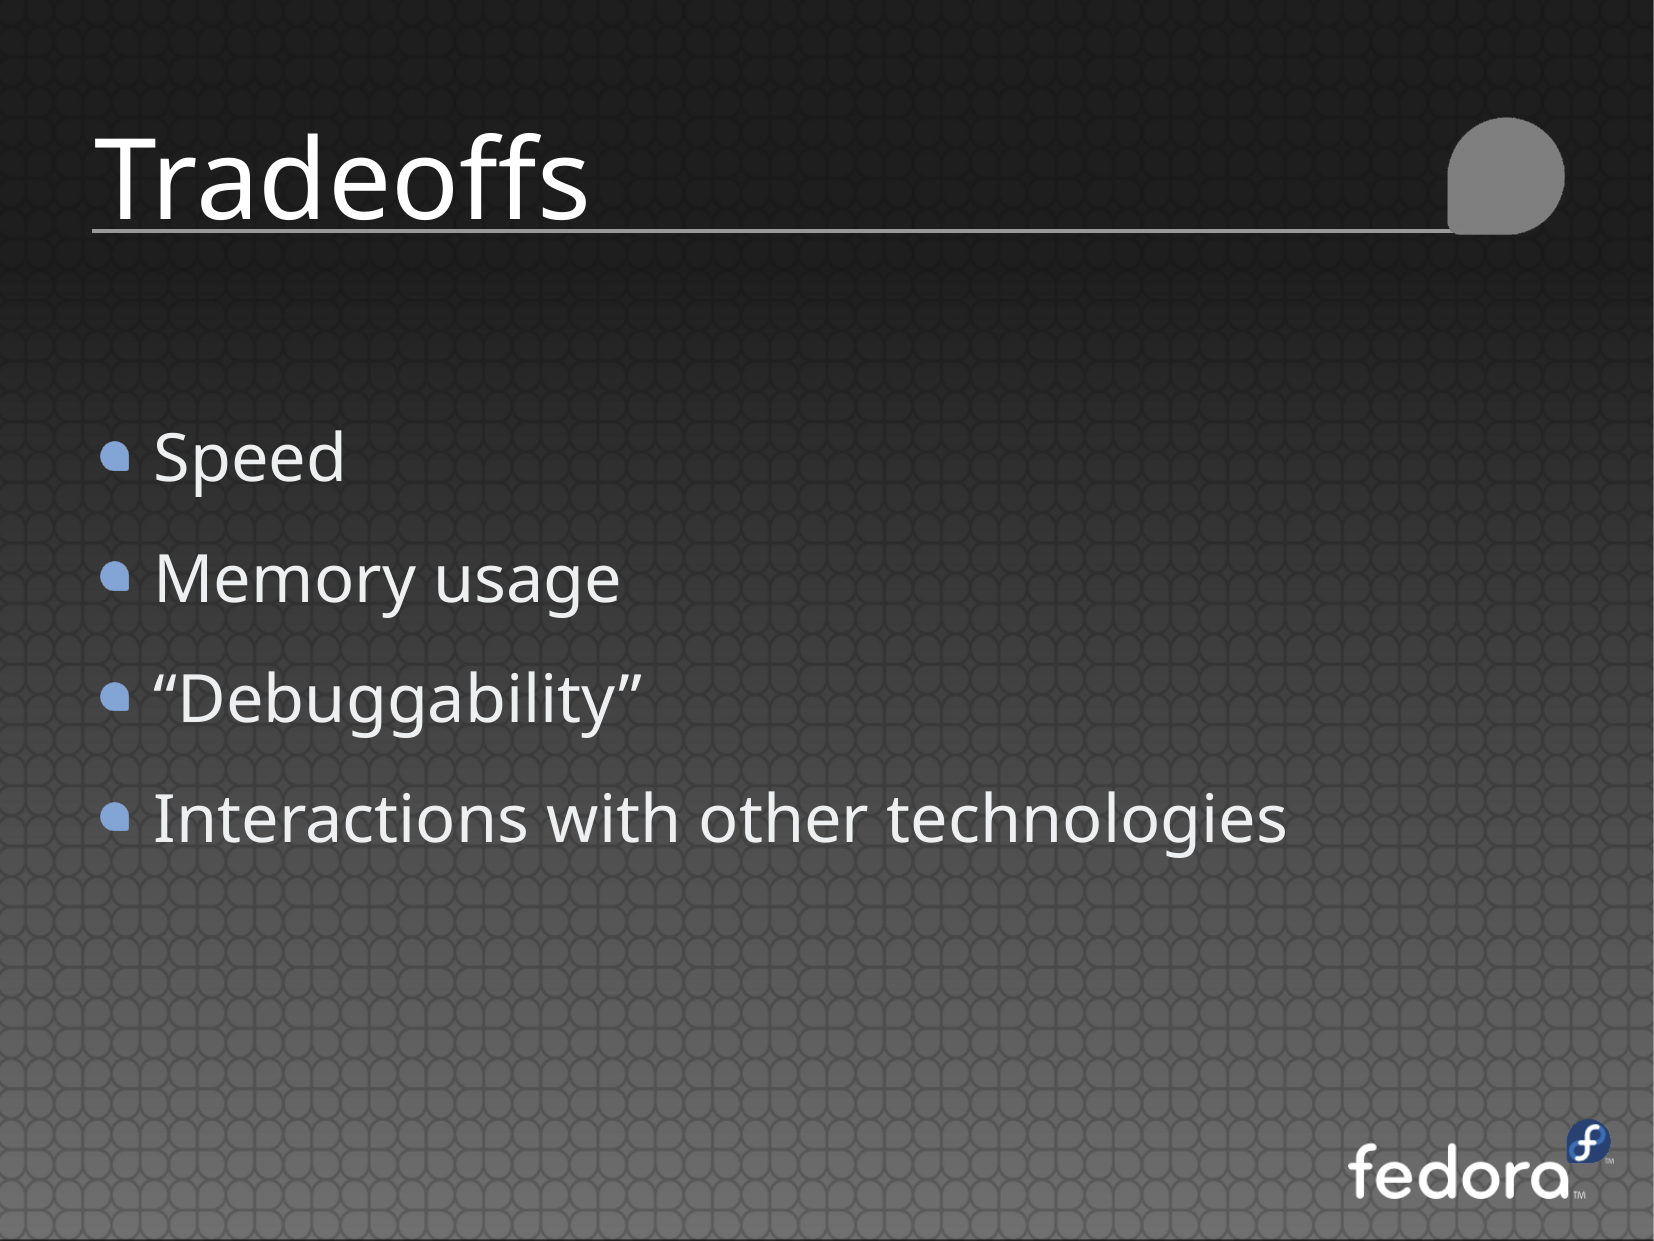

Tradeoffs
# Speed
Memory usage
“Debuggability”
Interactions with other technologies